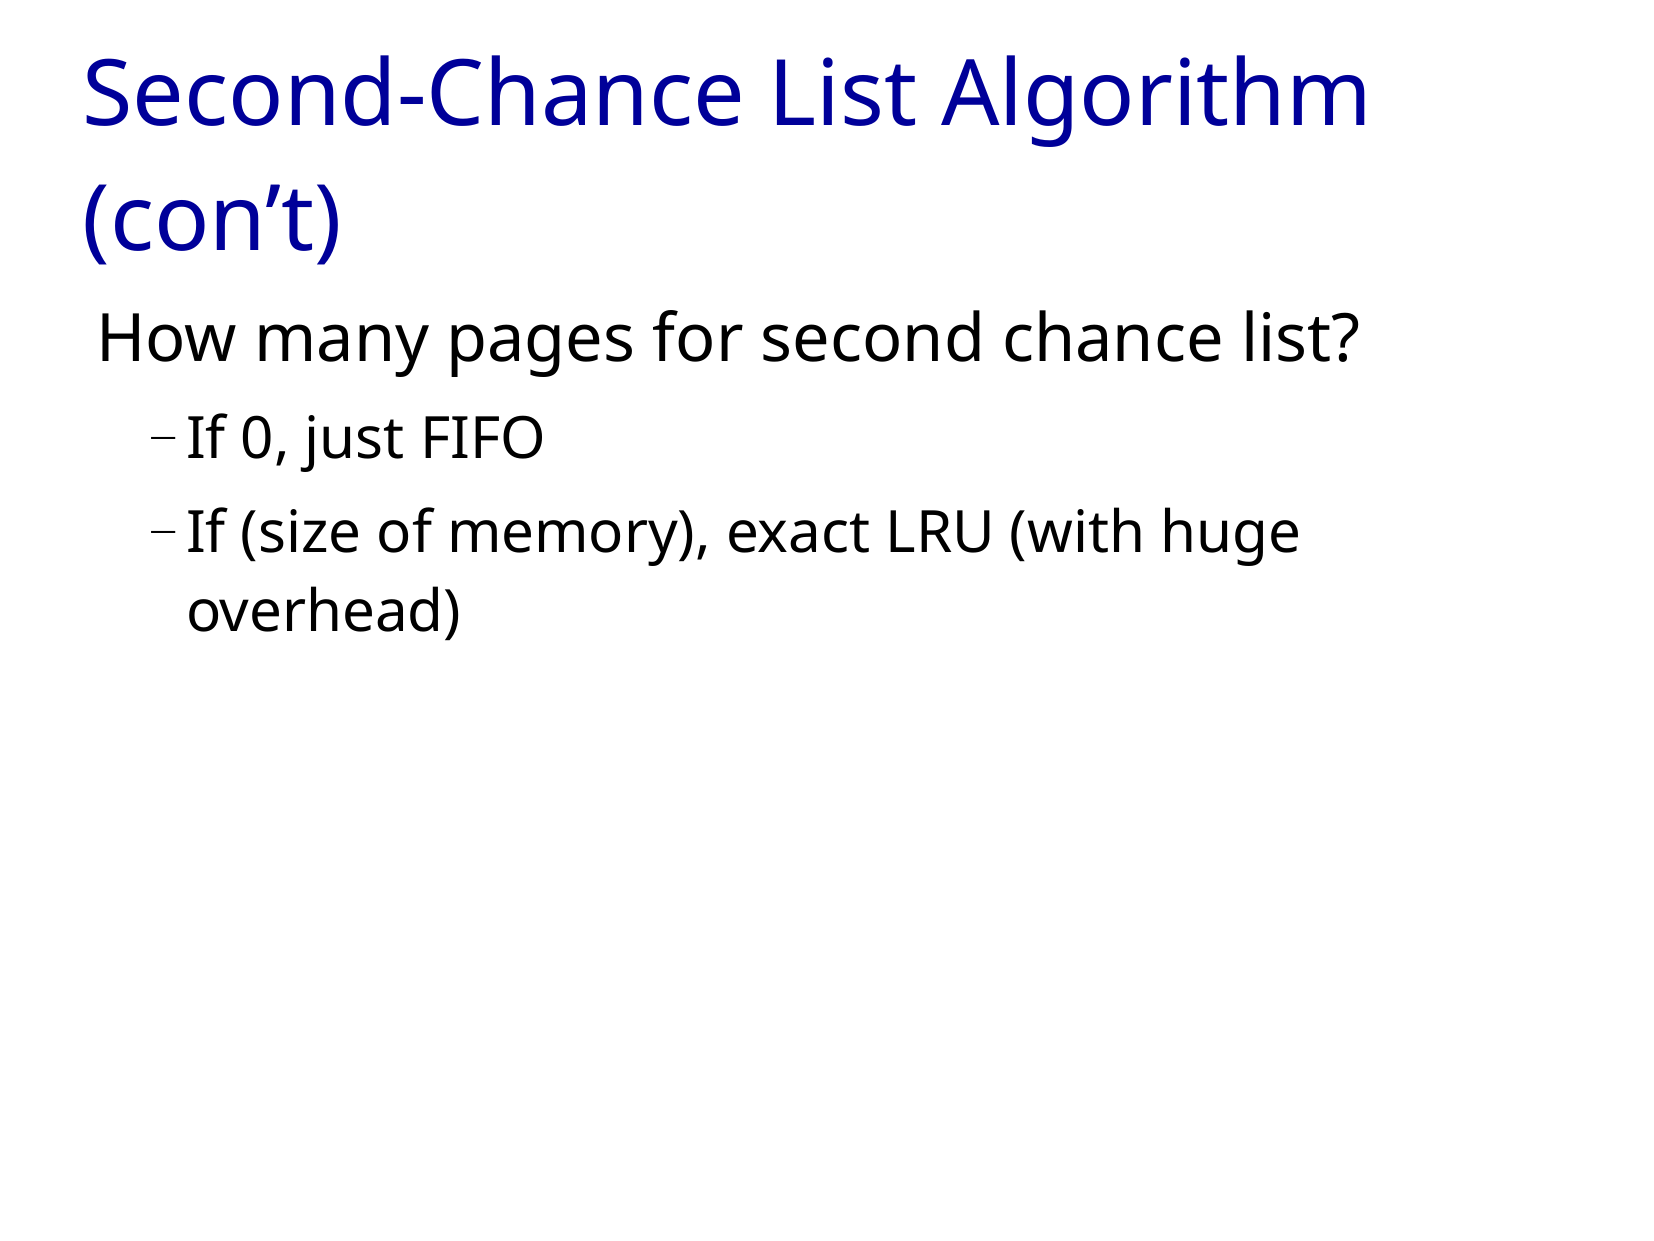

# Second-Chance List Algorithm (con’t)
How many pages for second chance list?
If 0, just FIFO
If (size of memory), exact LRU (with huge overhead)